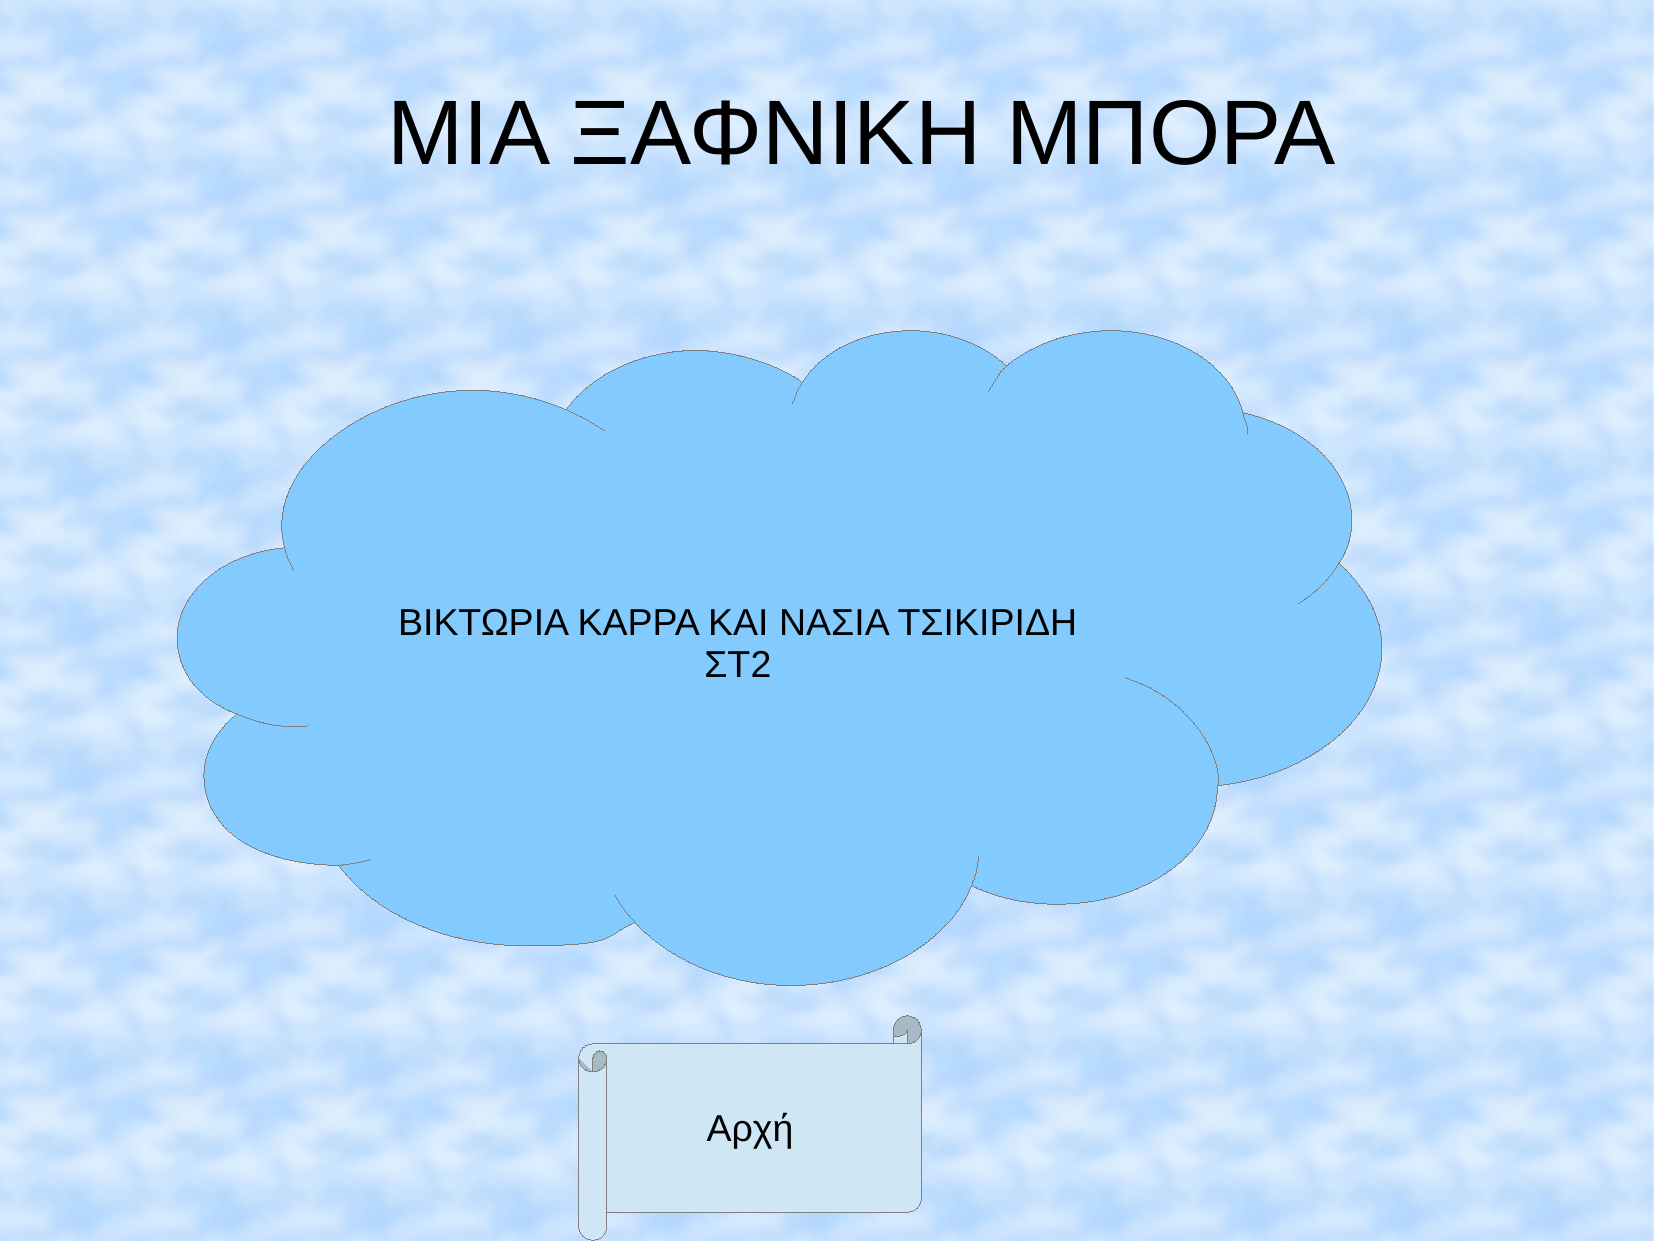

# ΜΙΑ ΞΑΦΝΙΚΗ ΜΠΟΡΑ
ΒΙΚΤΩΡΙΑ ΚΑΡΡΑ ΚΑΙ ΝΑΣΙΑ ΤΣΙΚΙΡΙΔΗ
ΣΤ2
Αρχή